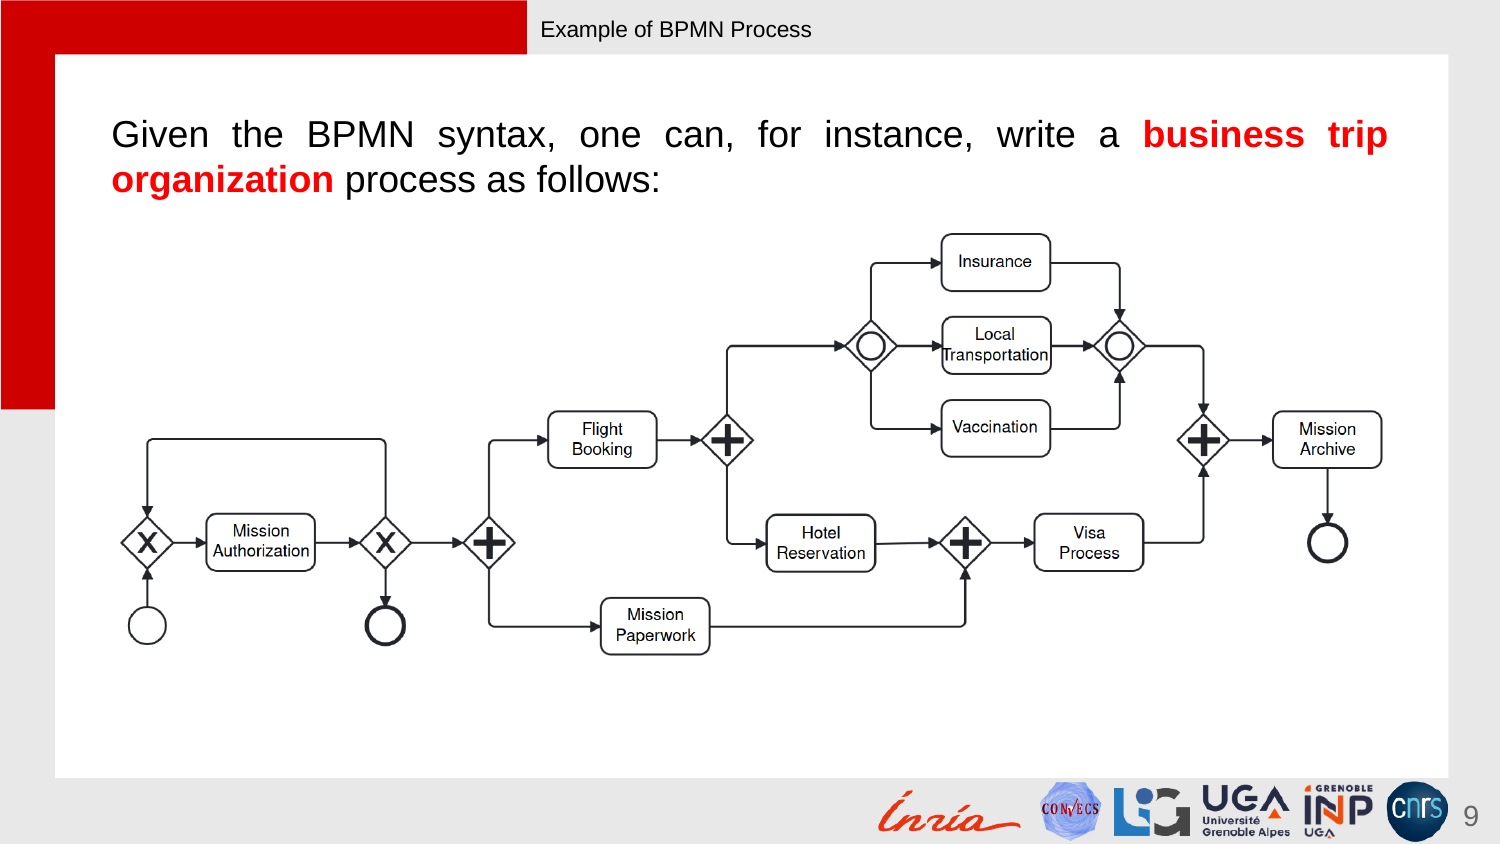

# Example of BPMN Process
Given the BPMN syntax, one can, for instance, write a business trip organization process as follows:
9